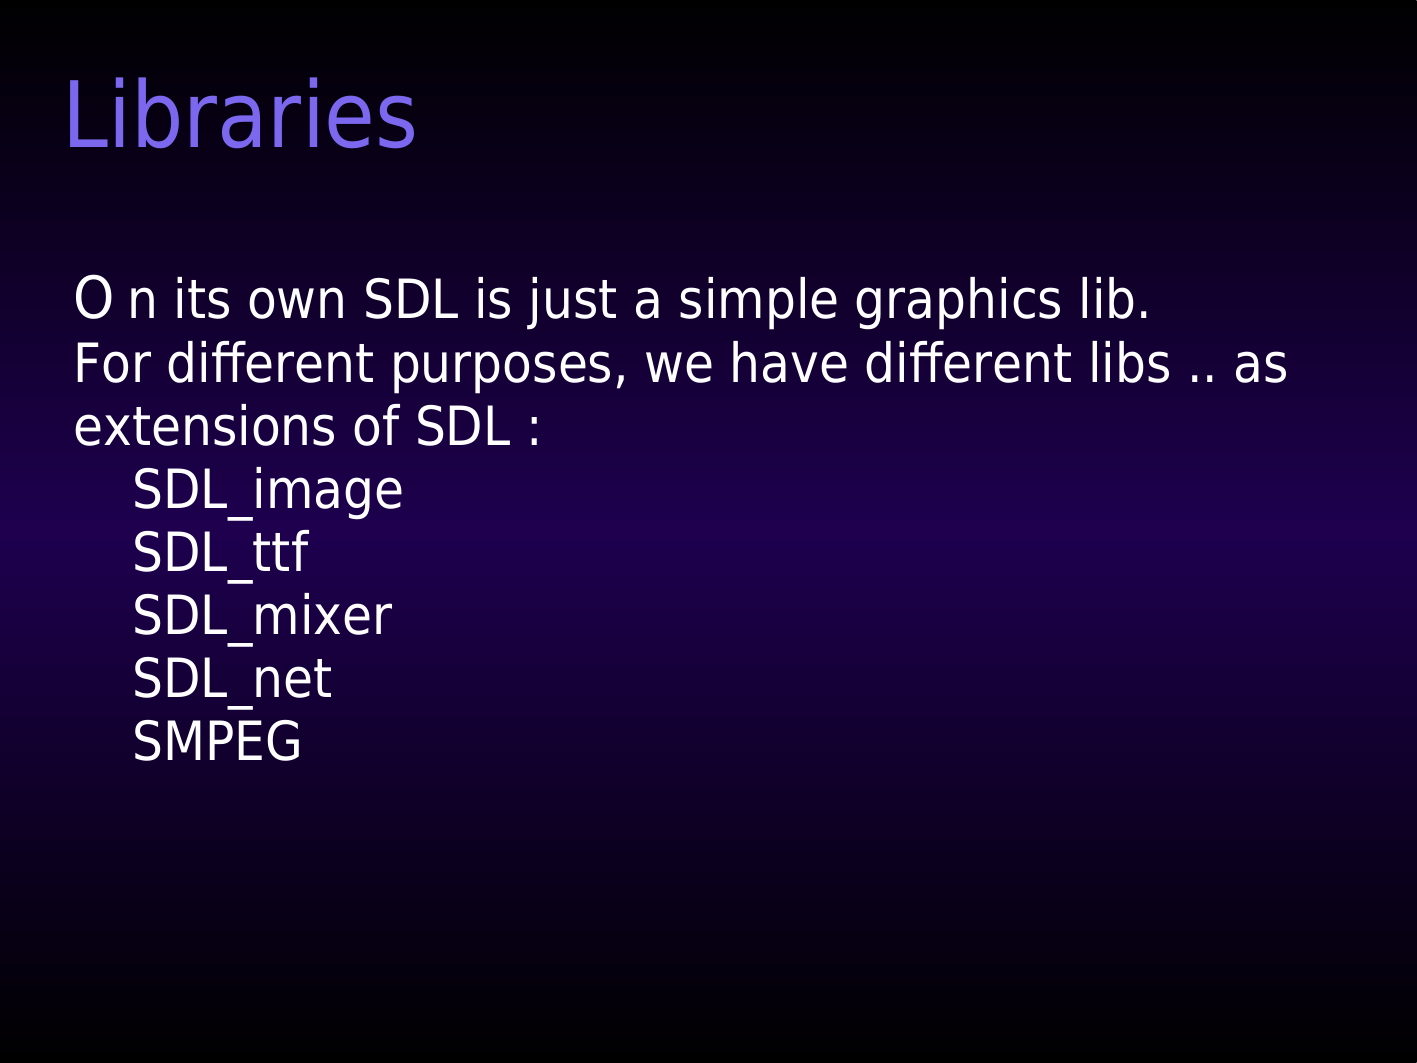

Libraries
O n its own SDL is just a simple graphics lib.
For different purposes, we have different libs .. as extensions of SDL :
SDL_image
SDL_ttf
SDL_mixer
SDL_net
SMPEG